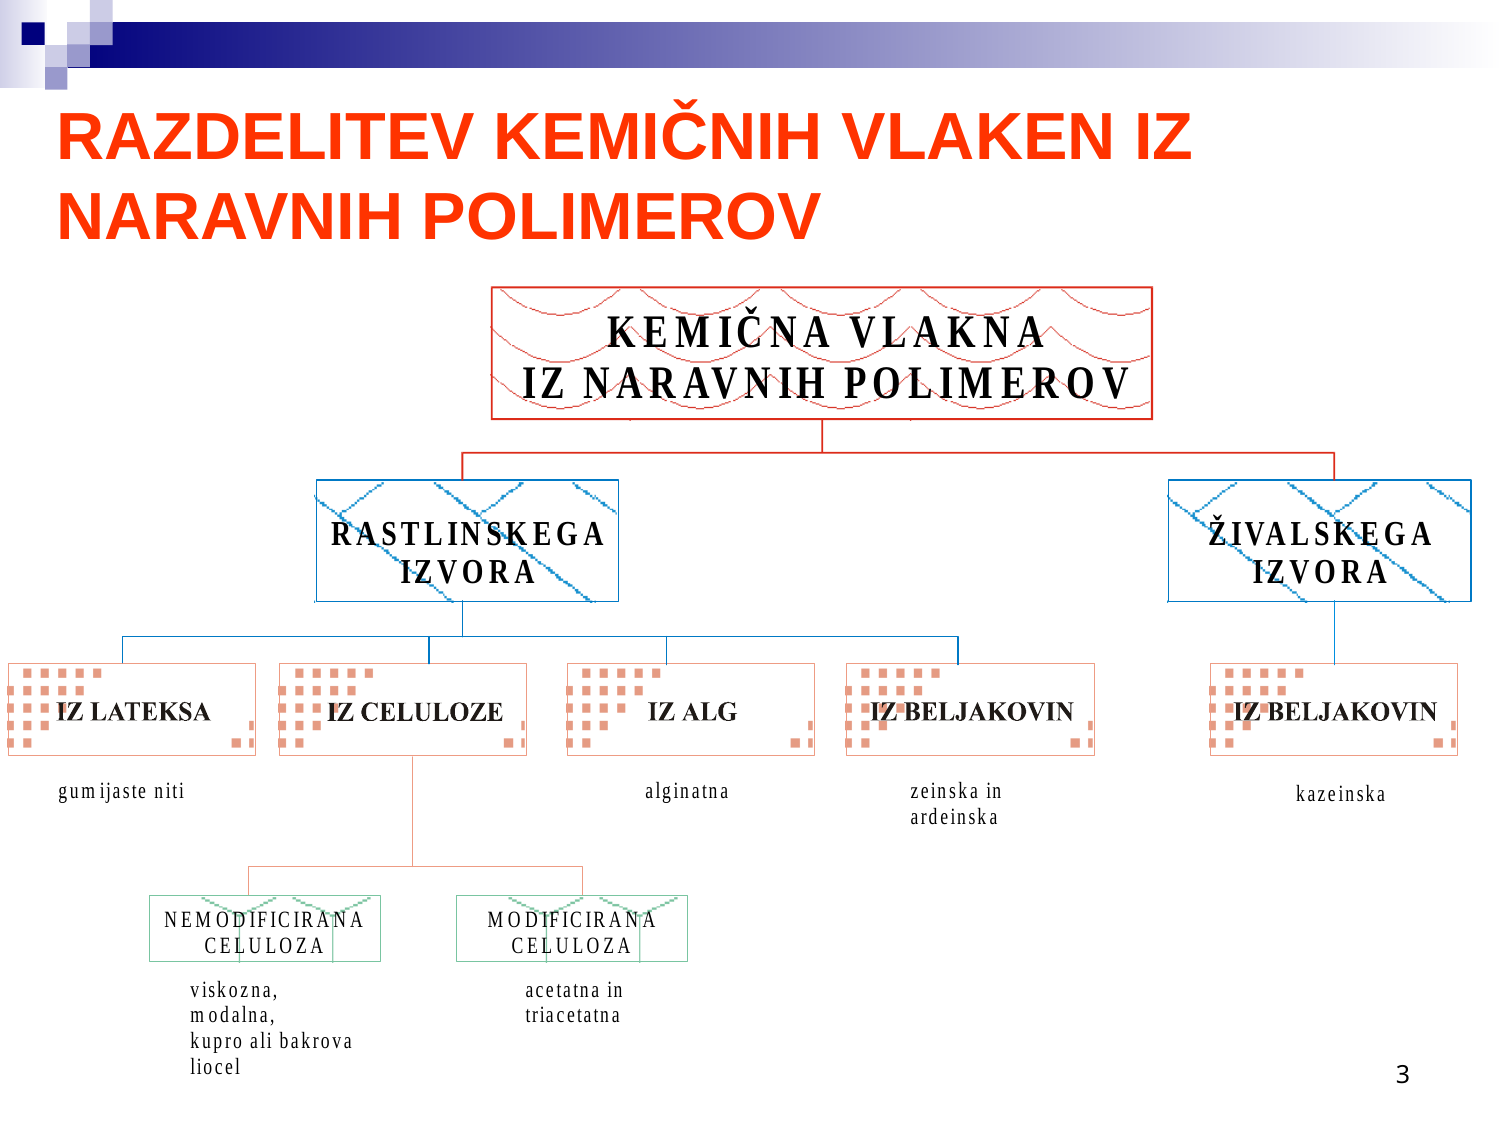

# RAZDELITEV KEMIČNIH VLAKEN IZ NARAVNIH POLIMEROV